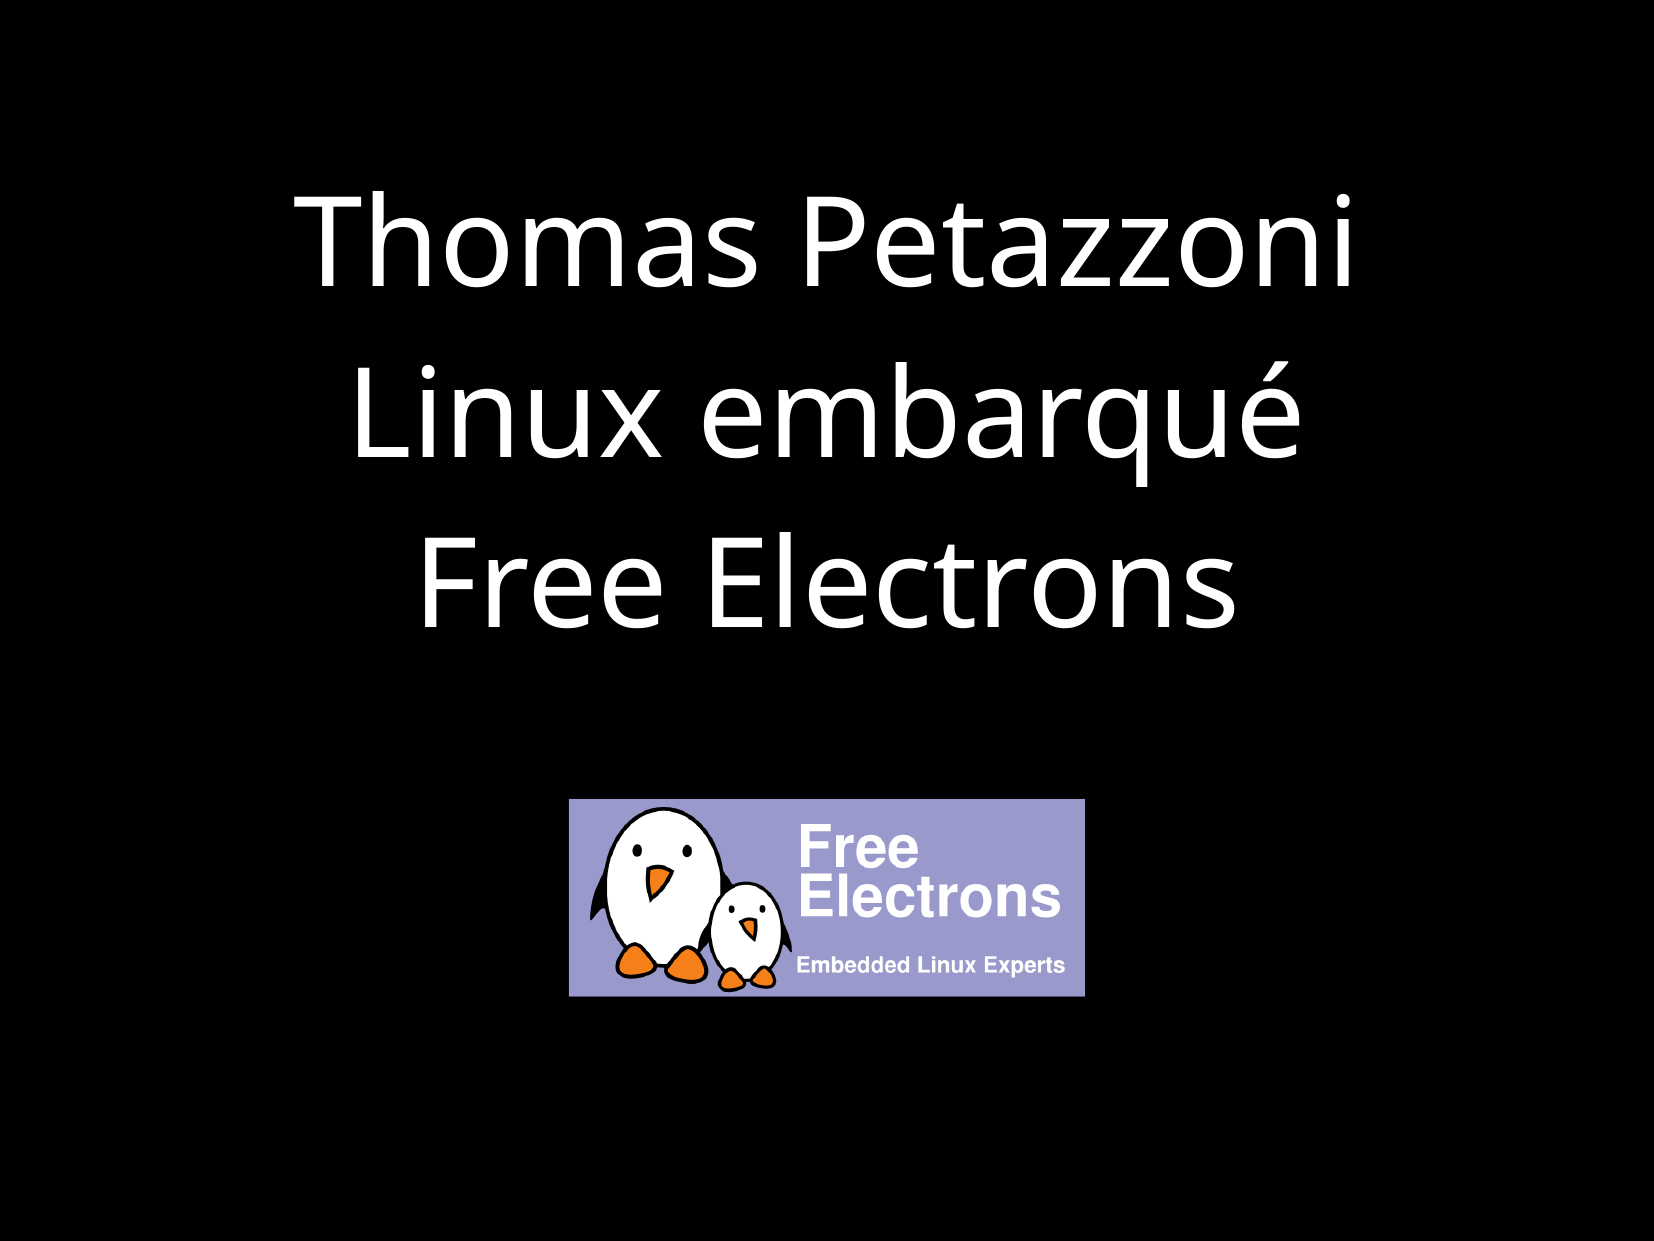

# Thomas Petazzoni
Linux embarqué
Free Electrons